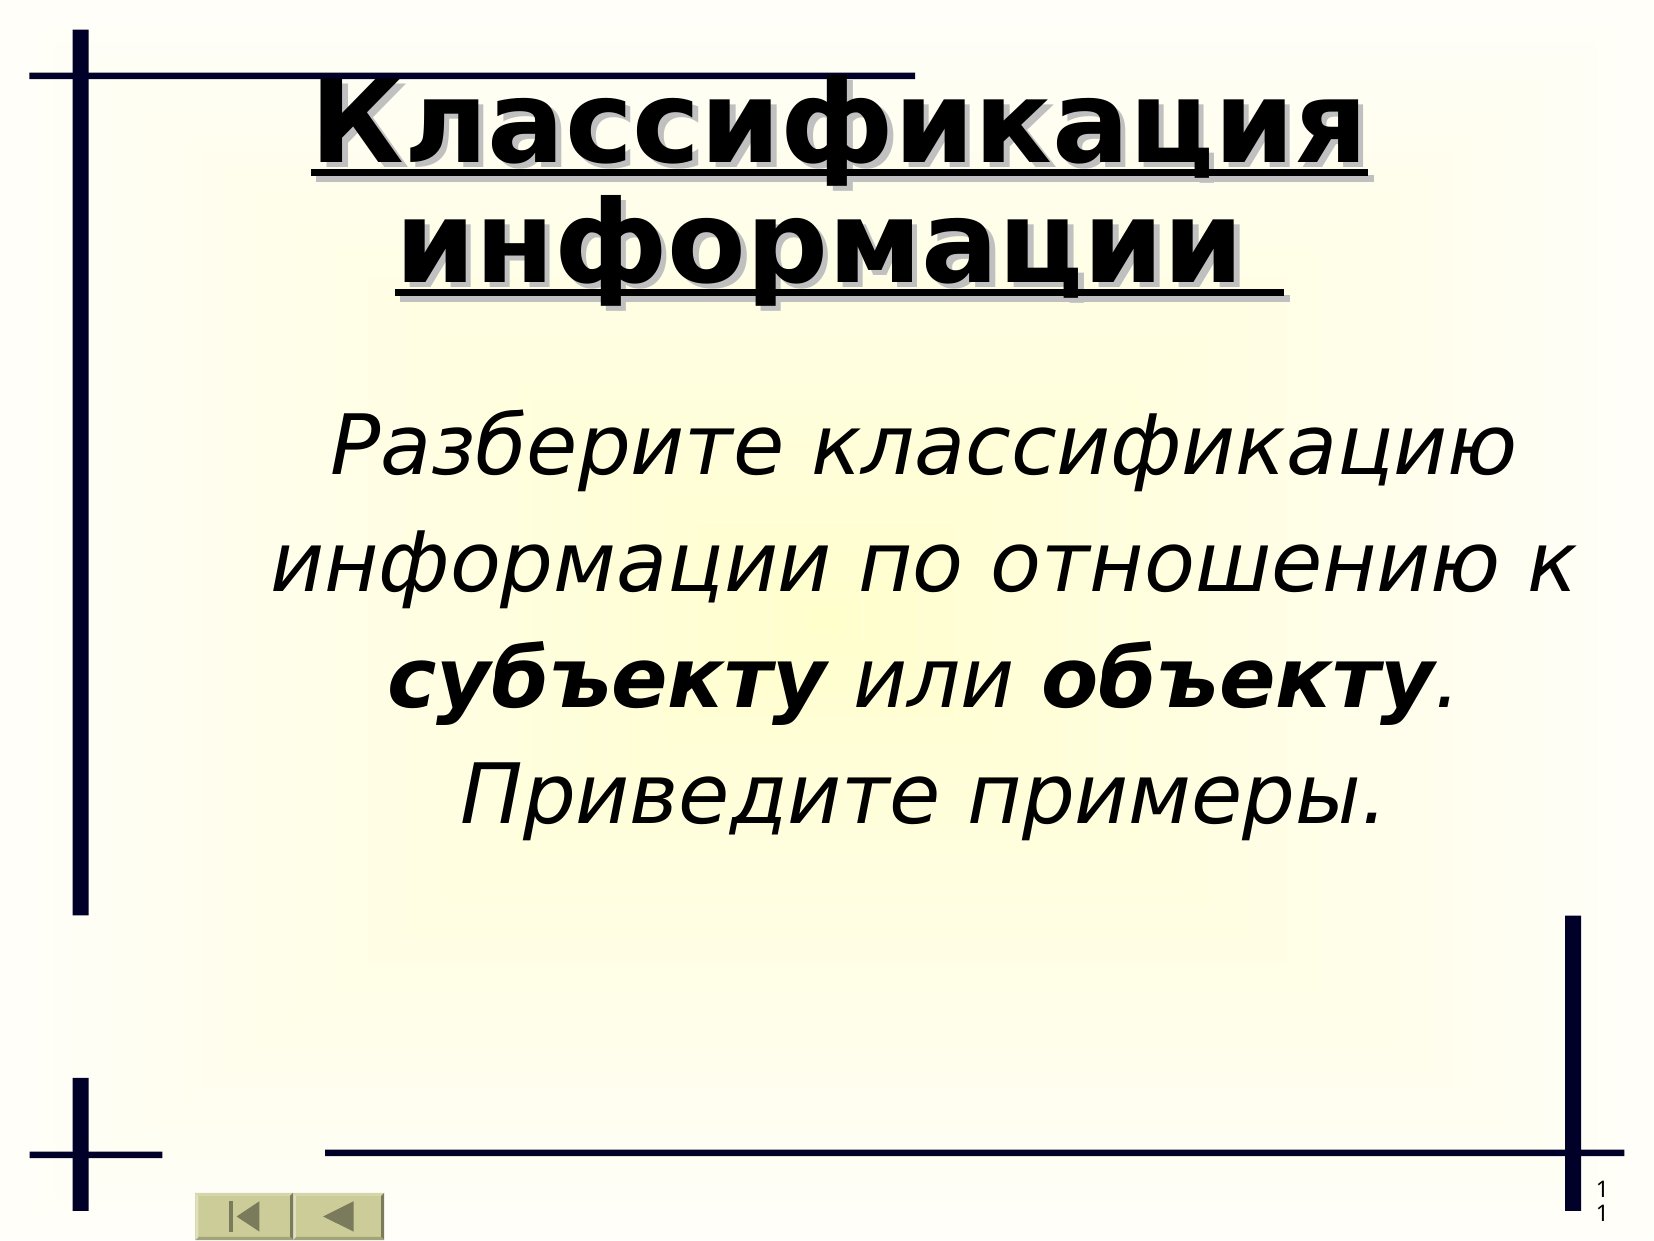

Классификация информации
Разберите классификацию информации по отношению к субъекту или объекту.
Приведите примеры.